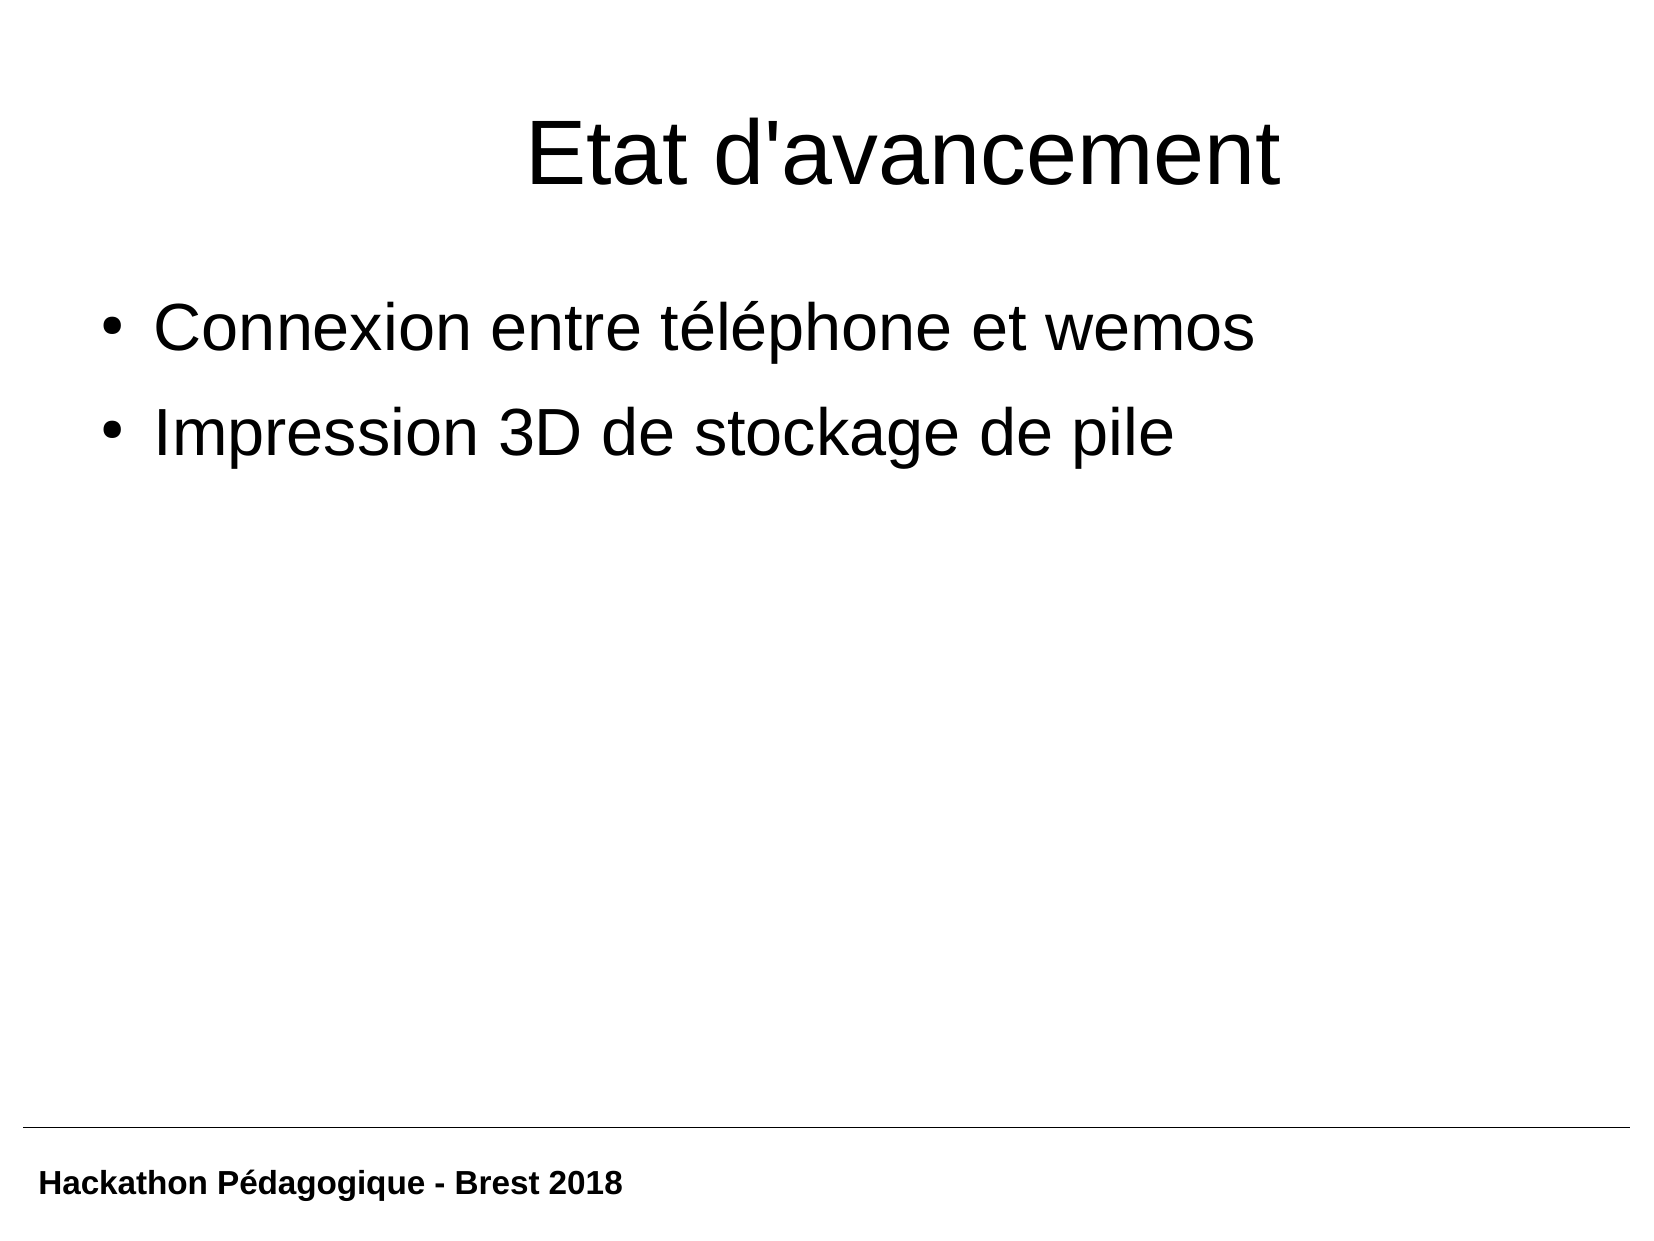

# Etat d'avancement
Connexion entre téléphone et wemos
Impression 3D de stockage de pile
Hackathon Pédagogique - Brest 2018